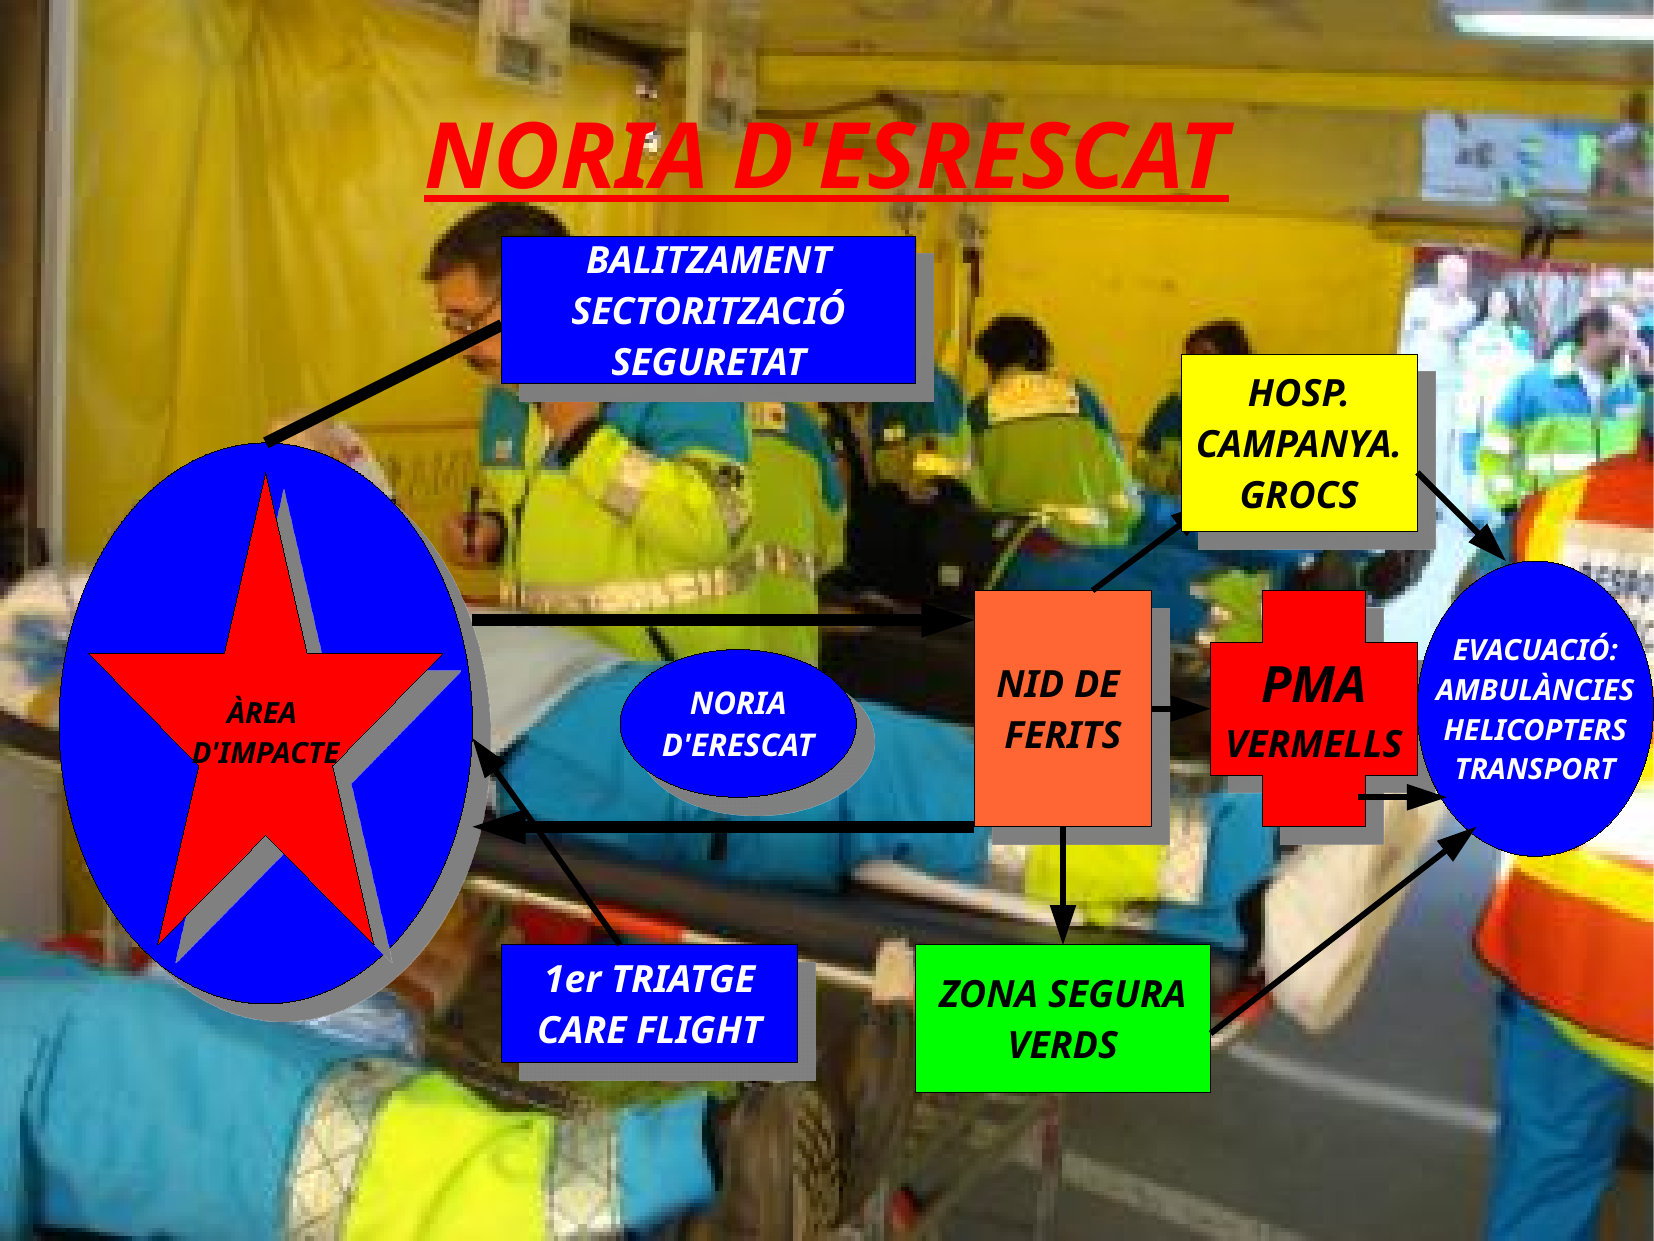

# NORIA D'ESRESCAT
BALITZAMENT
SECTORITZACIÓ
SEGURETAT
HOSP.
CAMPANYA.
GROCS
ÀREA
D'IMPACTE
EVACUACIÓ:
AMBULÀNCIES
HELICOPTERS
TRANSPORT
NID DE
FERITS
PMA
VERMELLS
NORIA
D'ERESCAT
1er TRIATGE
CARE FLIGHT
ZONA SEGURA
VERDS